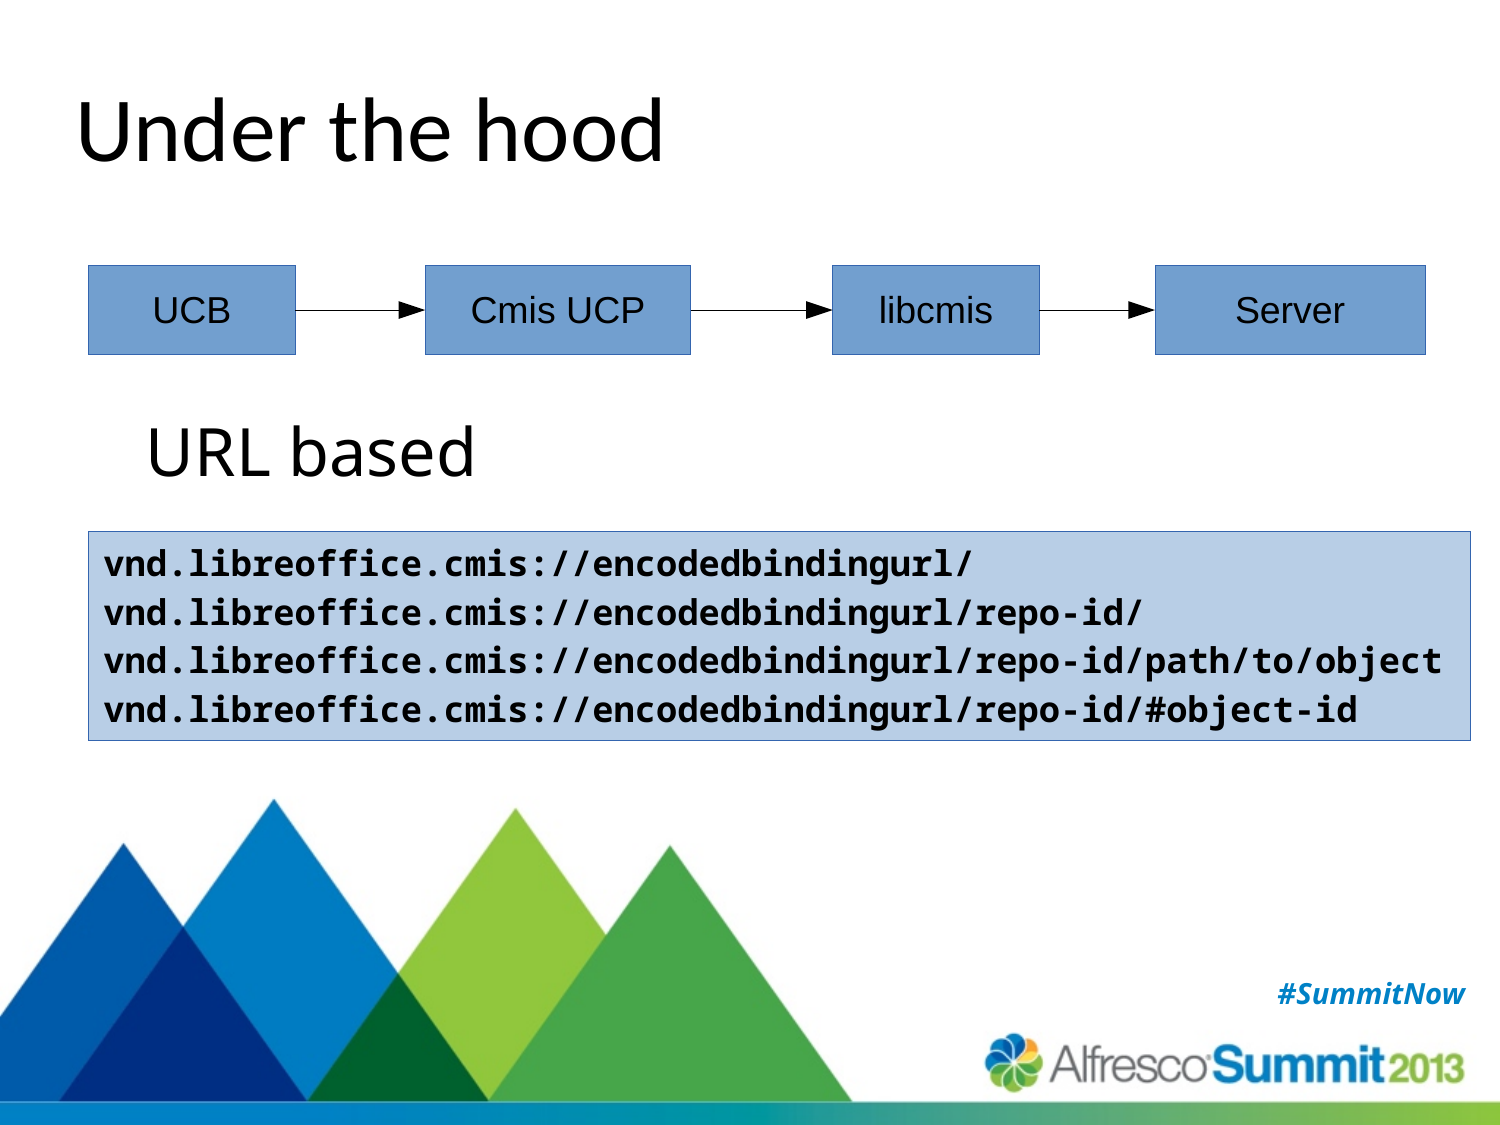

# Under the hood
UCB
Cmis UCP
libcmis
Server
URL based
vnd.libreoffice.cmis://encodedbindingurl/
vnd.libreoffice.cmis://encodedbindingurl/repo-id/
vnd.libreoffice.cmis://encodedbindingurl/repo-id/path/to/object
vnd.libreoffice.cmis://encodedbindingurl/repo-id/#object-id